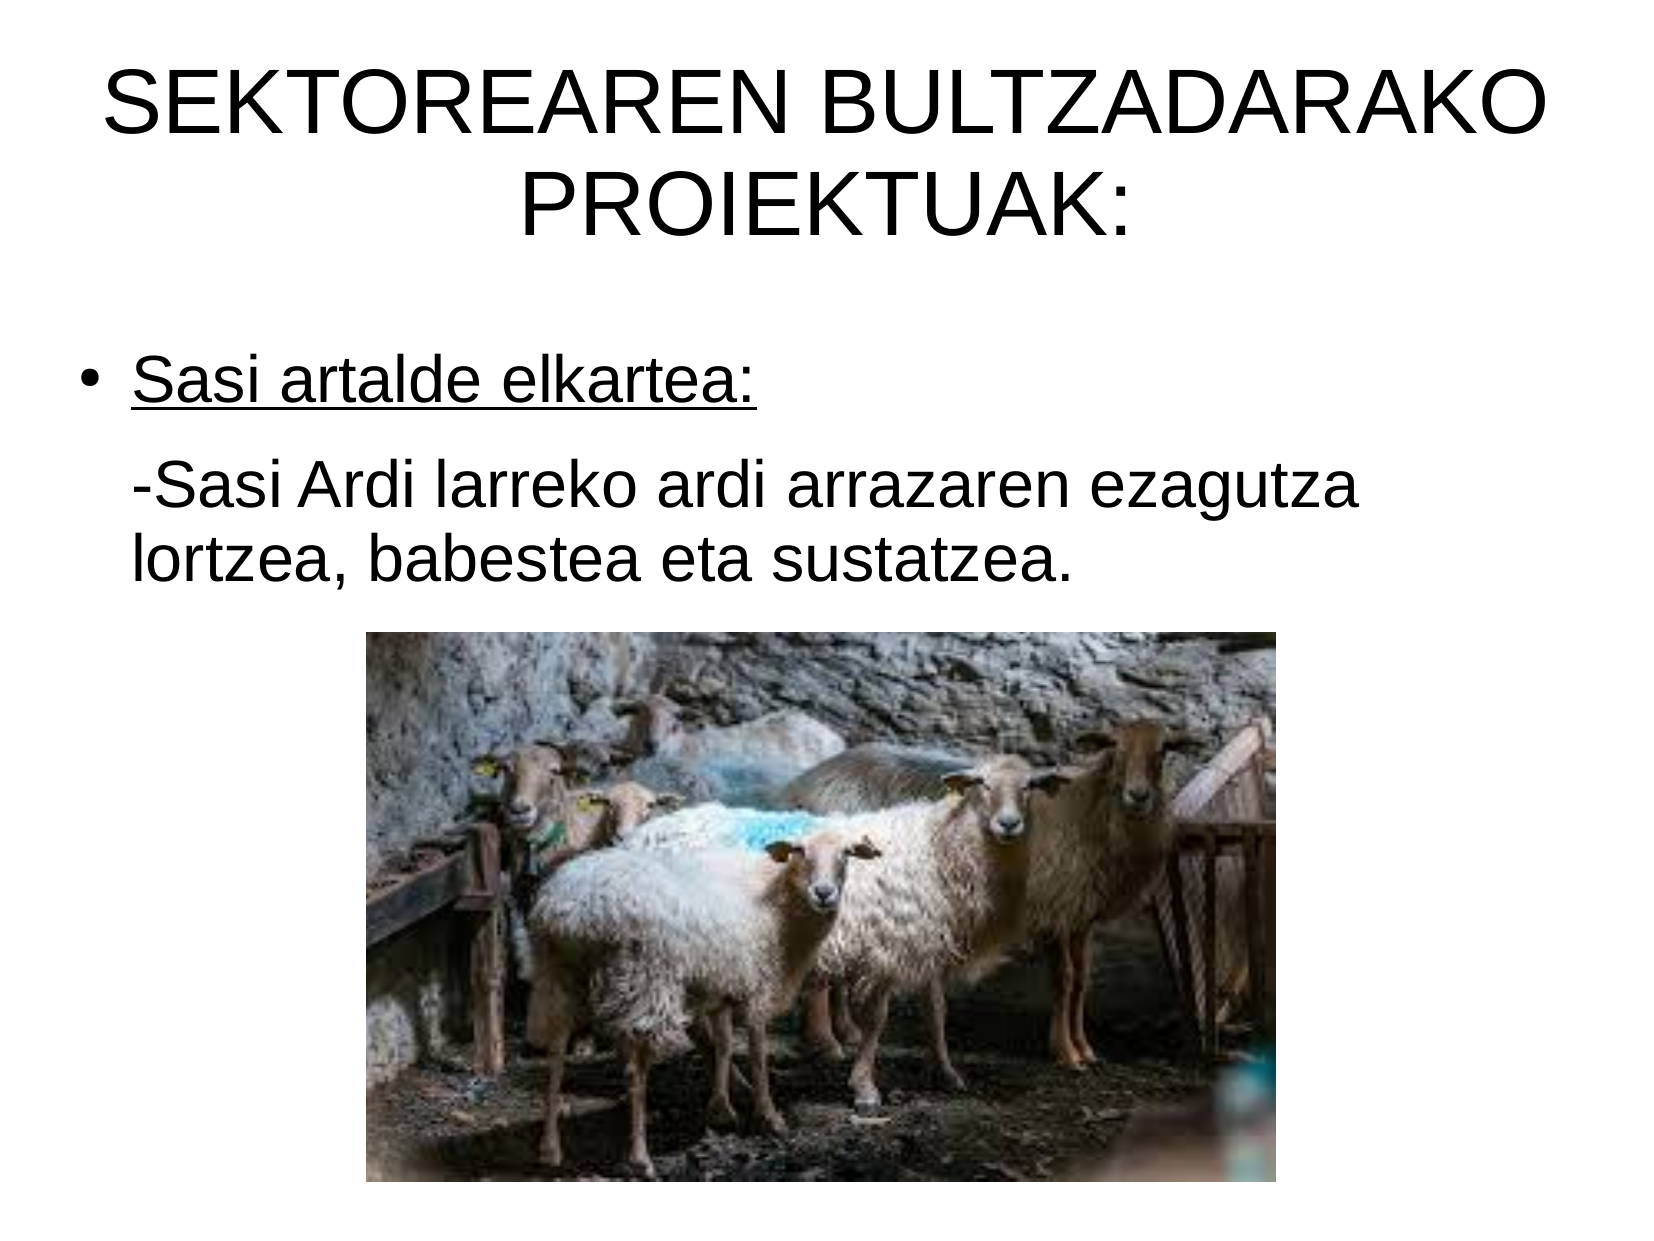

# SEKTOREAREN BULTZADARAKO PROIEKTUAK:
Sasi artalde elkartea:
-Sasi Ardi larreko ardi arrazaren ezagutza lortzea, babestea eta sustatzea.